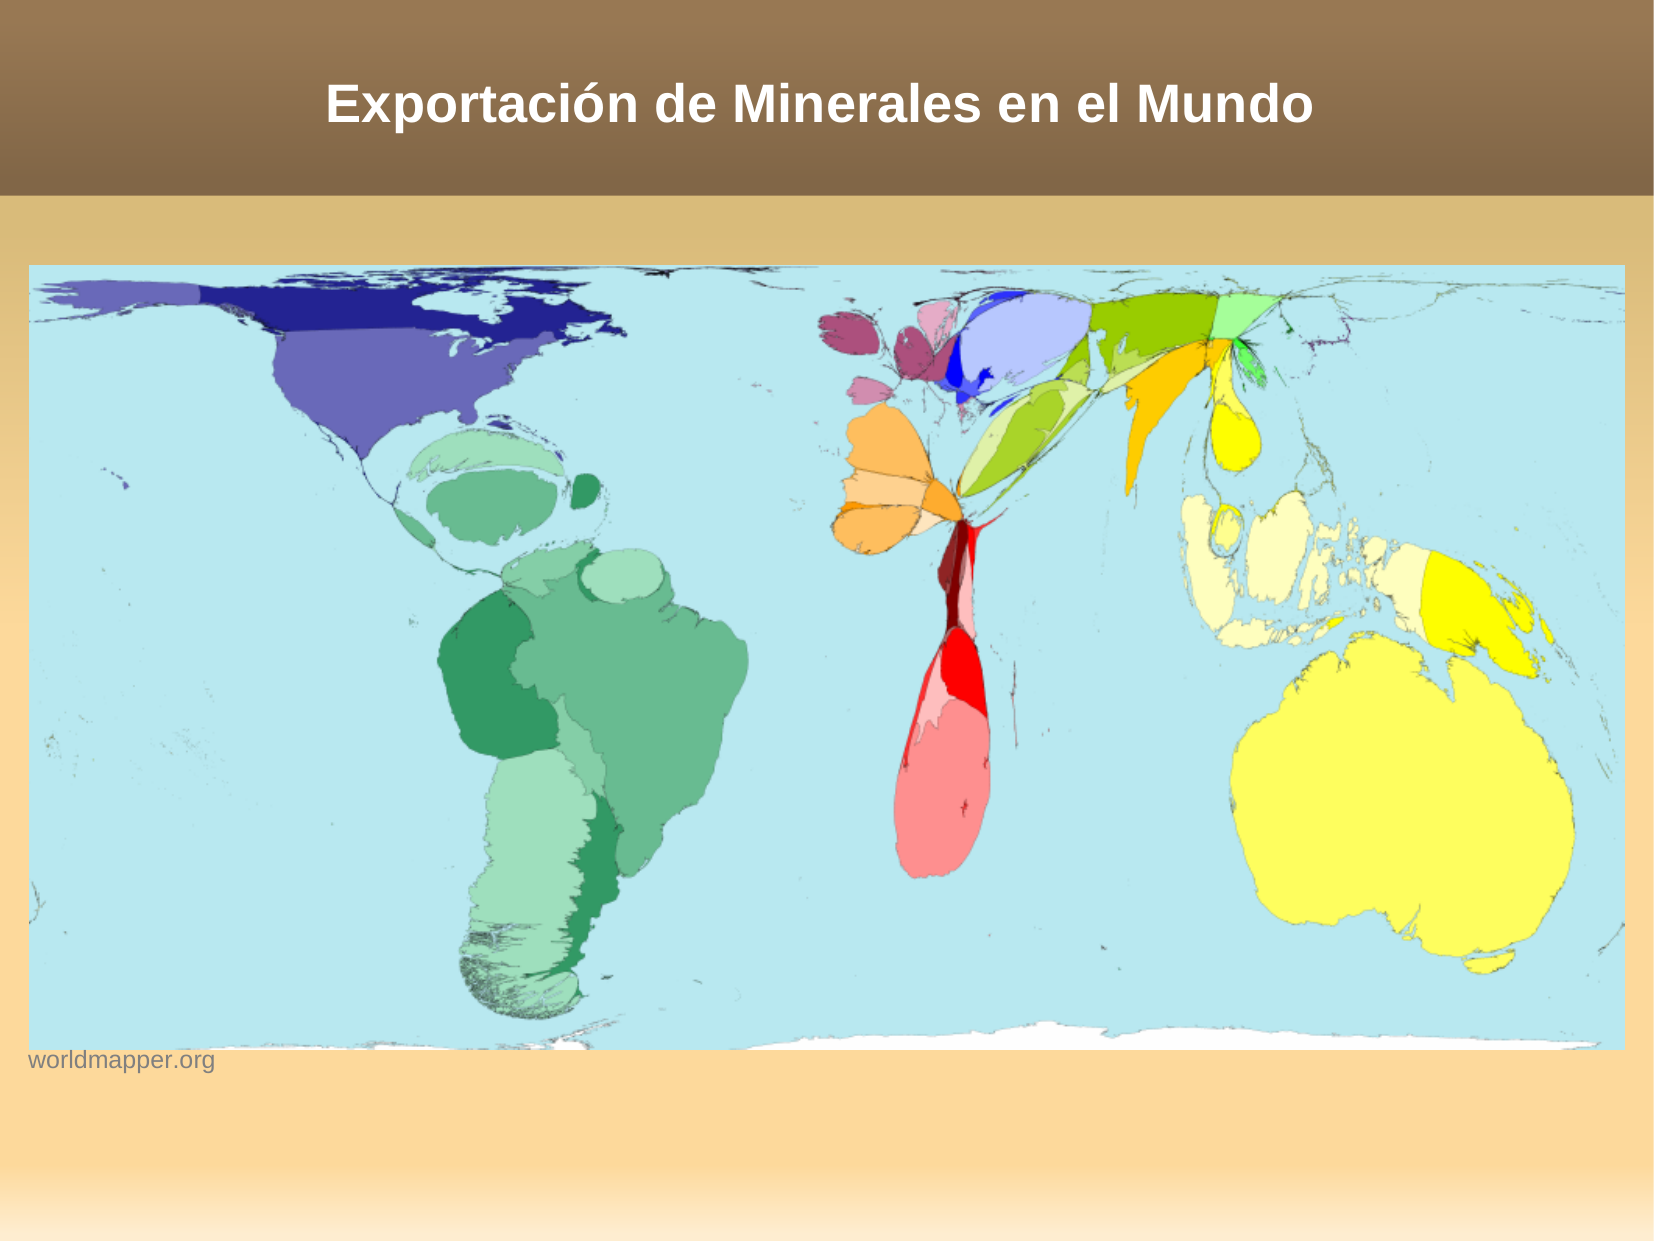

# Exportación de Minerales en el Mundo
worldmapper.org